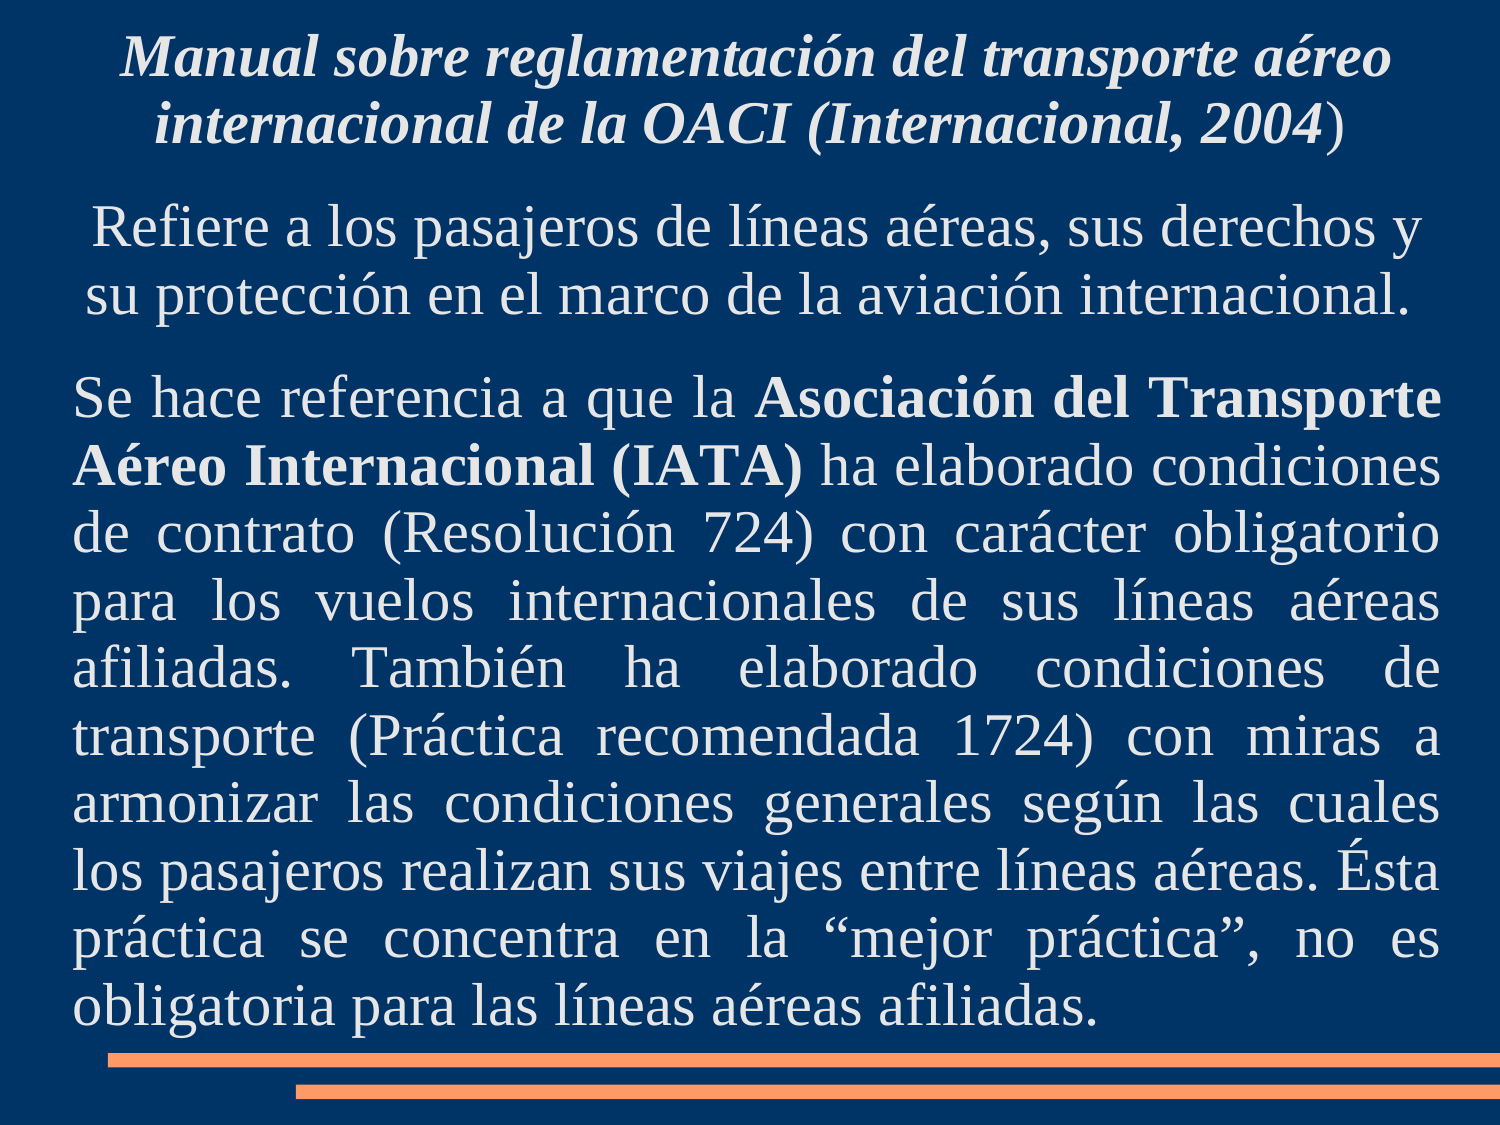

# Manual sobre reglamentación del transporte aéreo internacional de la OACI (Internacional, 2004)
Refiere a los pasajeros de líneas aéreas, sus derechos y su protección en el marco de la aviación internacional.
Se hace referencia a que la Asociación del Transporte Aéreo Internacional (IATA) ha elaborado condiciones de contrato (Resolución 724) con carácter obligatorio para los vuelos internacionales de sus líneas aéreas afiliadas. También ha elaborado condiciones de transporte (Práctica recomendada 1724) con miras a armonizar las condiciones generales según las cuales los pasajeros realizan sus viajes entre líneas aéreas. Ésta práctica se concentra en la “mejor práctica”, no es obligatoria para las líneas aéreas afiliadas.